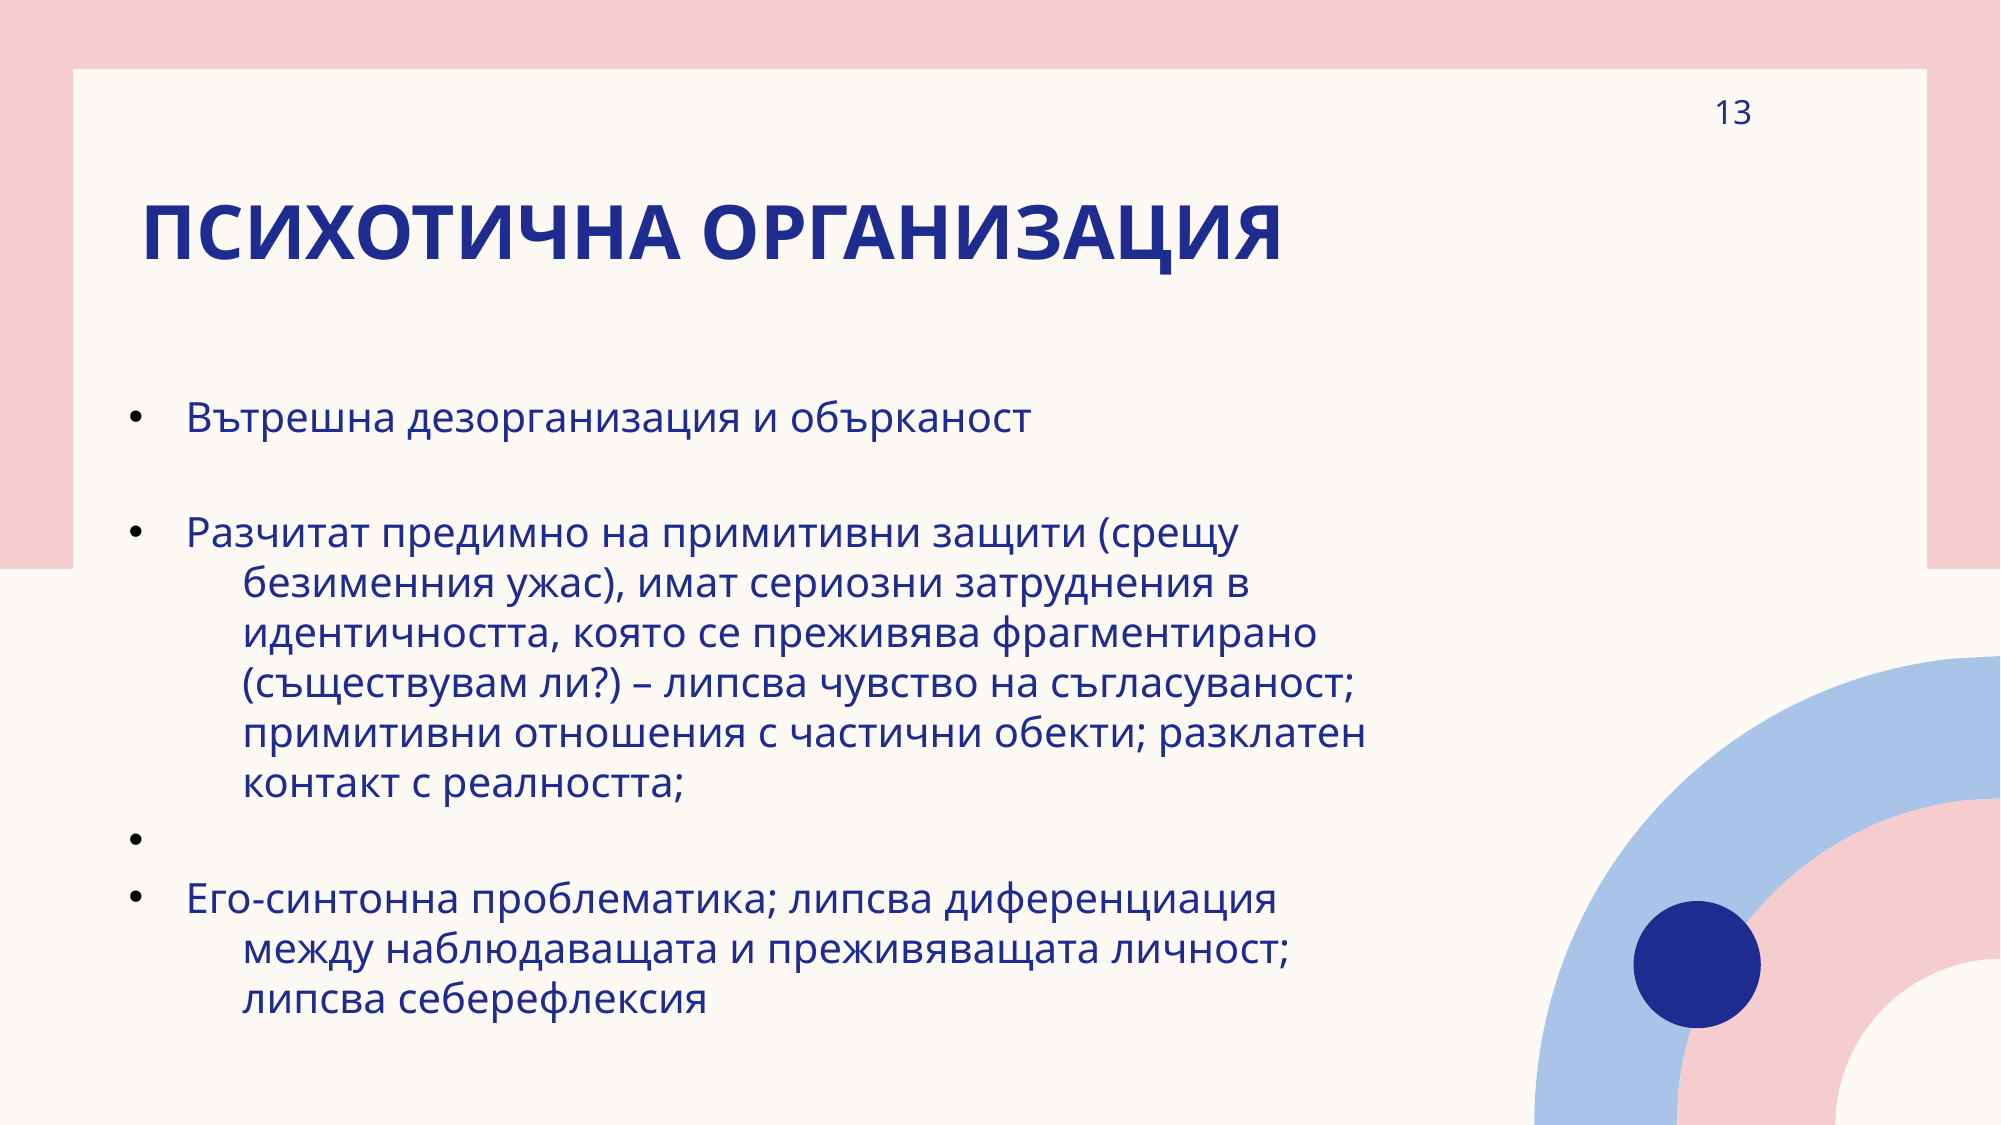

# психотична организация
Вътрешна дезорганизация и обърканост
Разчитат предимно на примитивни защити (срещу безименния ужас), имат сериозни затруднения в идентичността, която се преживява фрагментирано (съществувам ли?) – липсва чувство на съгласуваност; примитивни отношения с частични обекти; разклатен контакт с реалността;
Его-синтонна проблематика; липсва диференциация между наблюдаващата и преживяващата личност; липсва себерефлексия